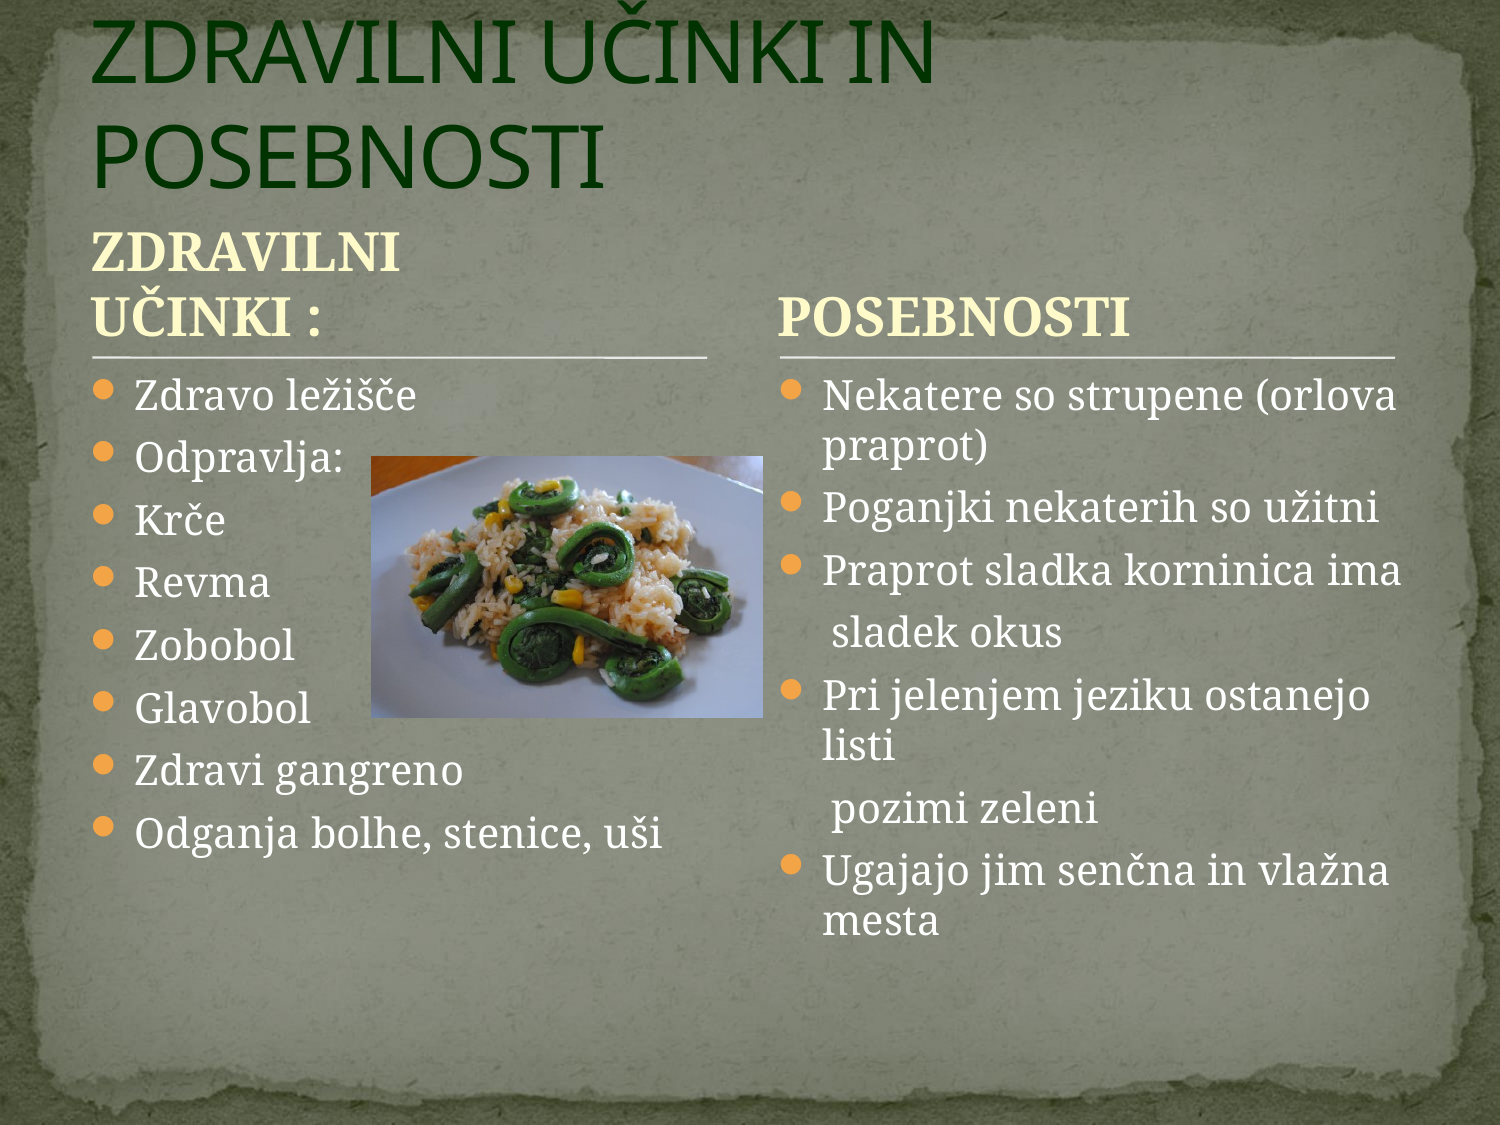

ZDRAVILNI UČINKI IN POSEBNOSTI
# ZDRAVILNI
UČINKI :
POSEBNOSTI
Zdravo ležišče
Odpravlja:
Krče
Revma
Zobobol
Glavobol
Zdravi gangreno
Odganja bolhe, stenice, uši
Nekatere so strupene (orlova praprot)
Poganjki nekaterih so užitni
Praprot sladka korninica ima
 sladek okus
Pri jelenjem jeziku ostanejo listi
 pozimi zeleni
Ugajajo jim senčna in vlažna mesta